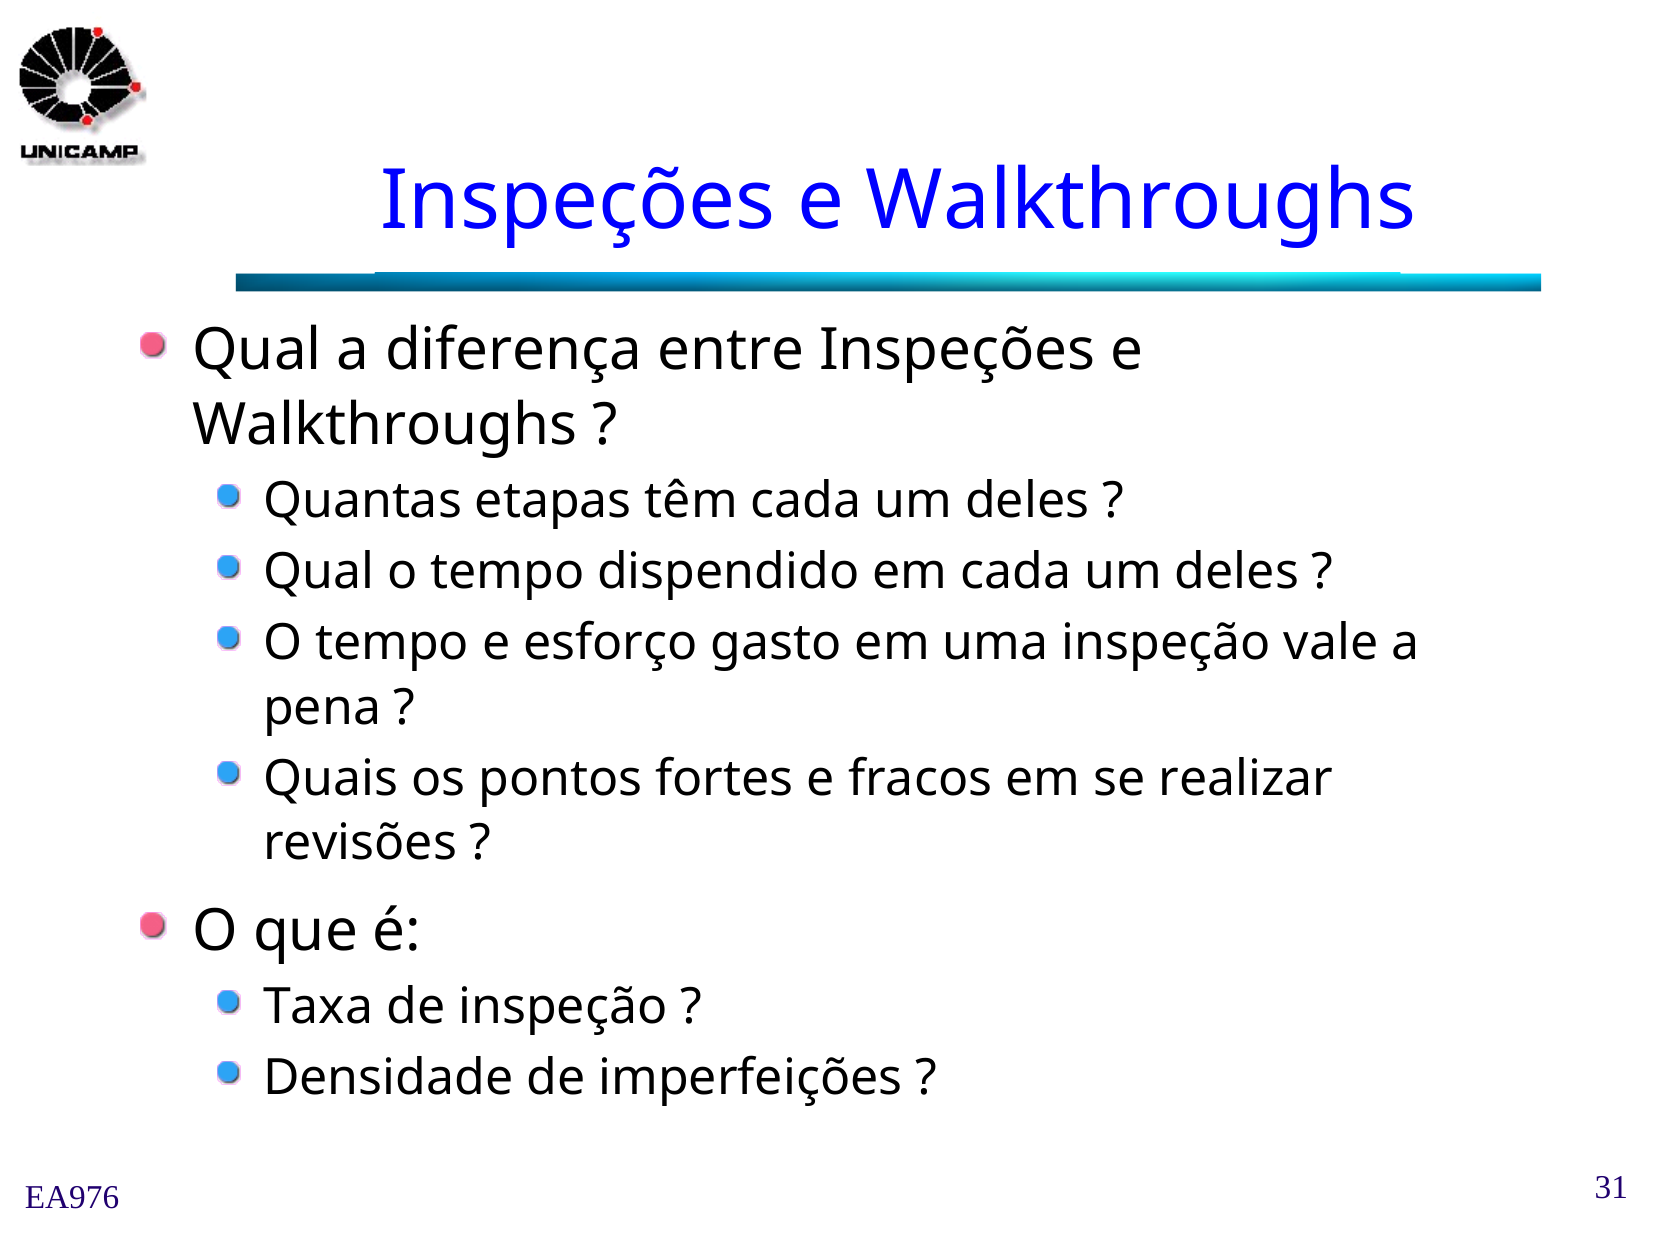

# Inspeções e Walkthroughs
Qual a diferença entre Inspeções e Walkthroughs ?
Quantas etapas têm cada um deles ?
Qual o tempo dispendido em cada um deles ?
O tempo e esforço gasto em uma inspeção vale a pena ?
Quais os pontos fortes e fracos em se realizar revisões ?
O que é:
Taxa de inspeção ?
Densidade de imperfeições ?
31